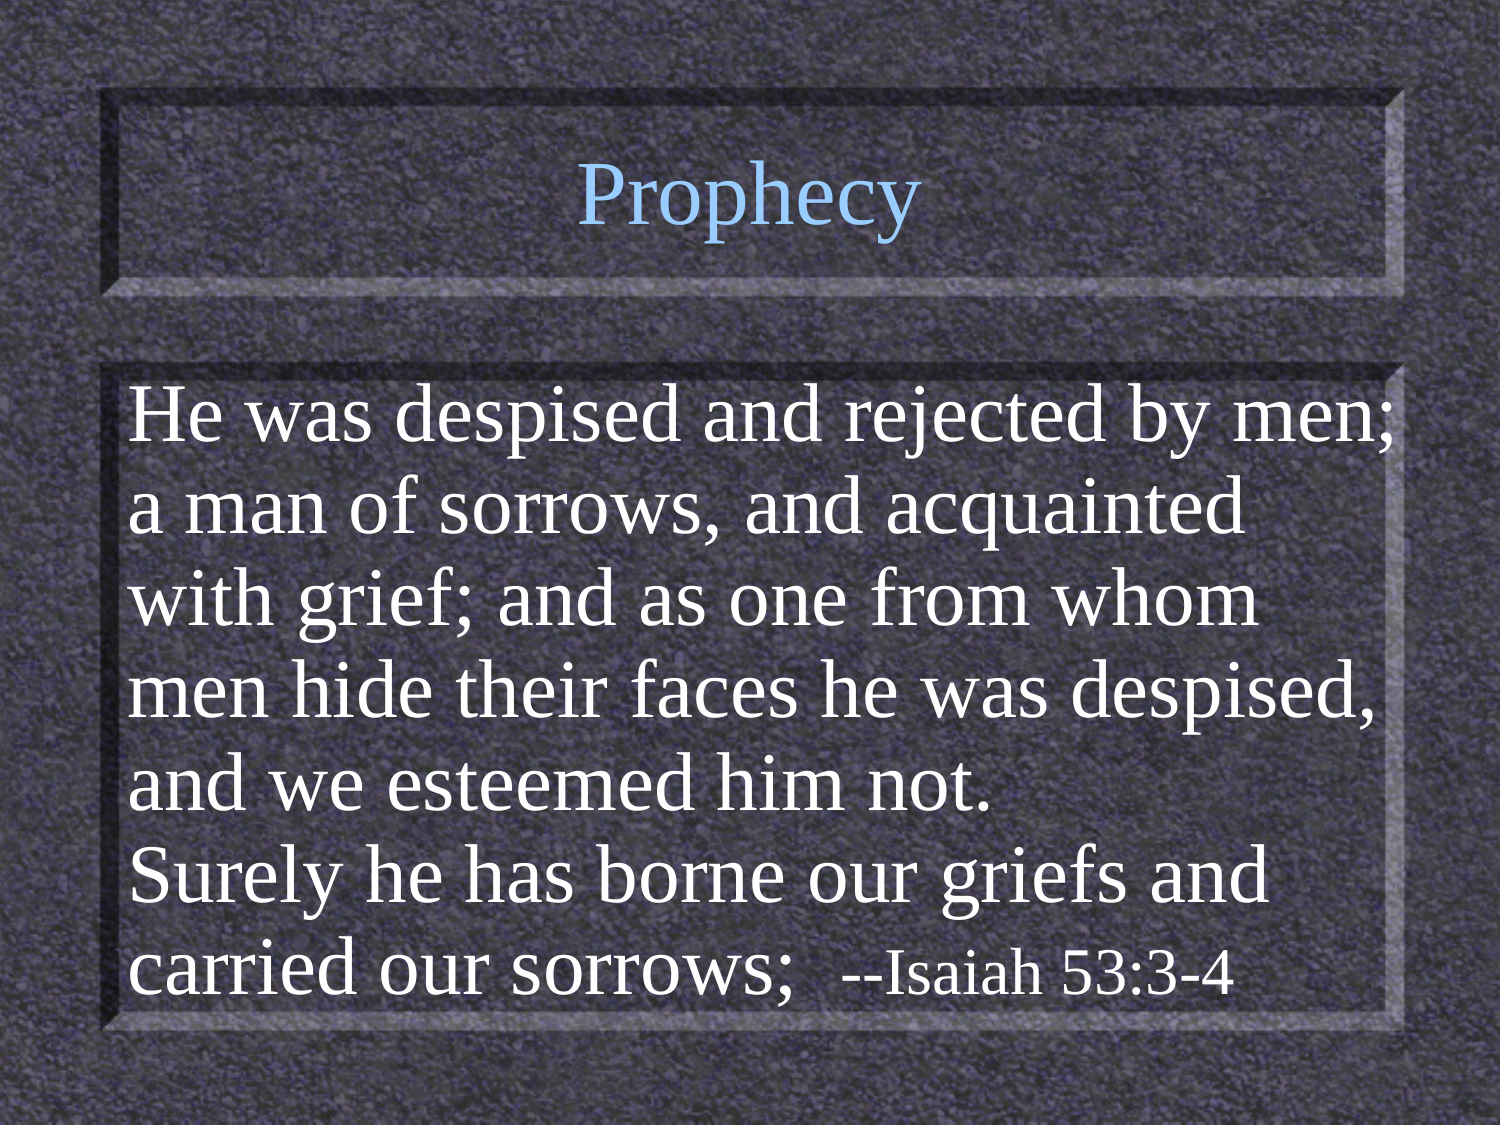

# Prophecy
He was despised and rejected by men; a man of sorrows, and acquainted with grief; and as one from whom men hide their faces he was despised, and we esteemed him not.
Surely he has borne our griefs and carried our sorrows; --Isaiah 53:3-4